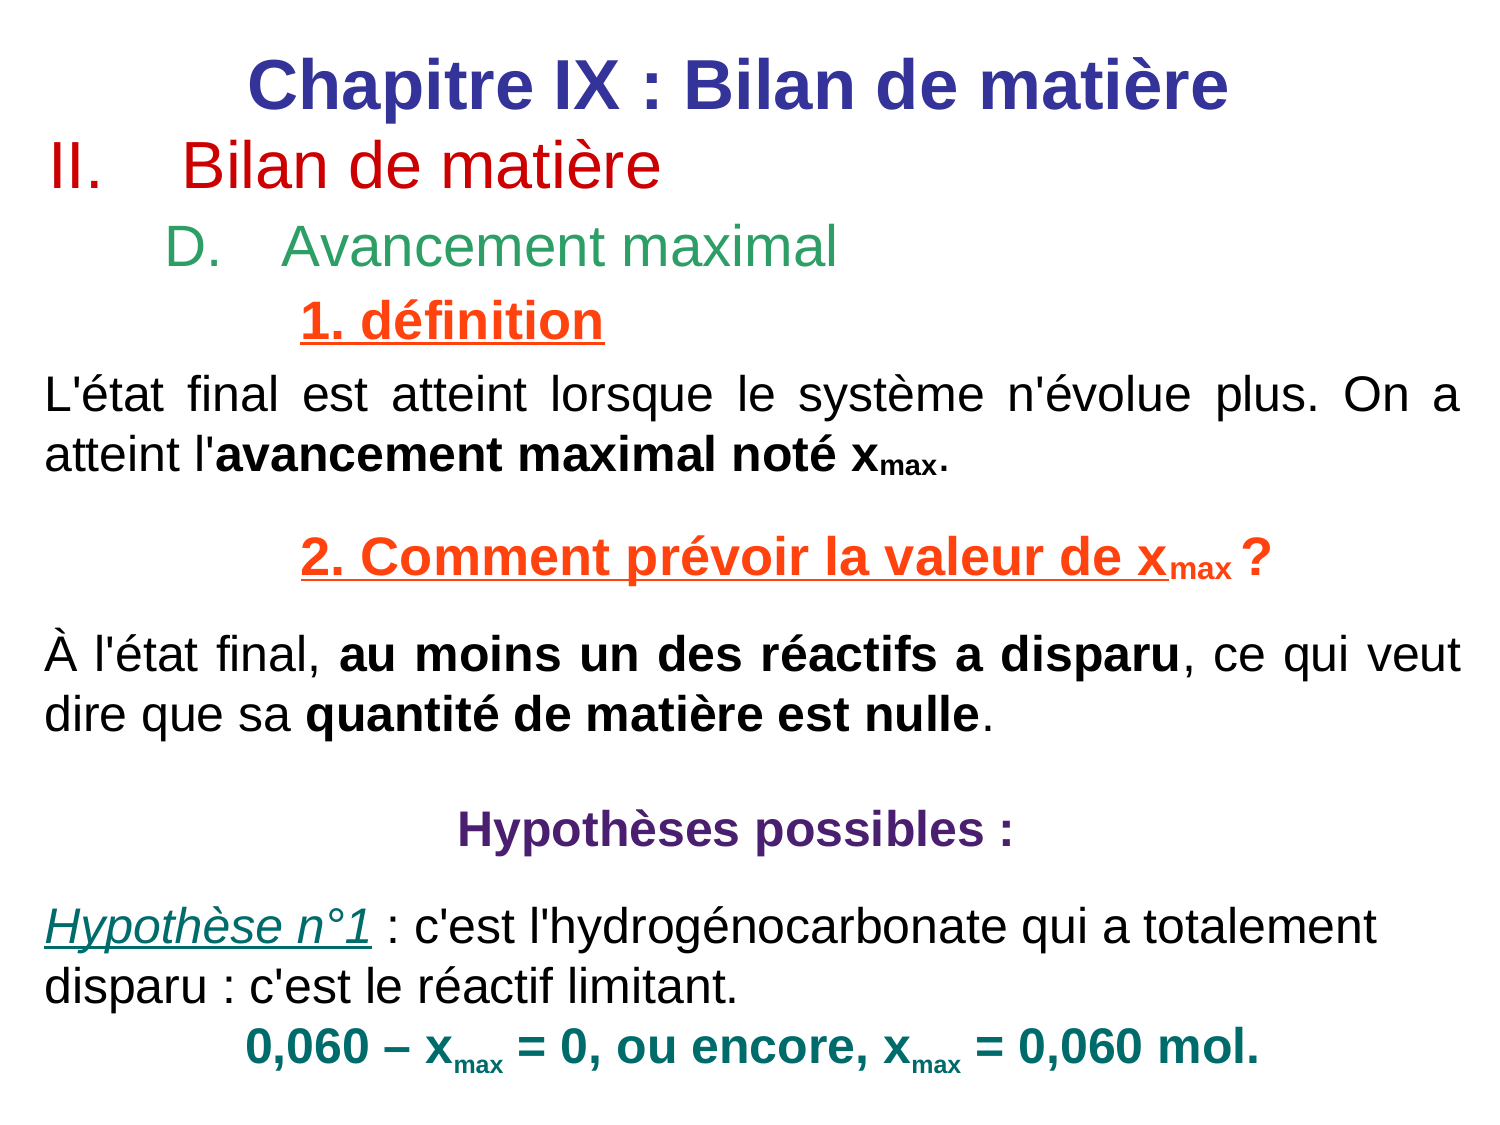

# Chapitre IX : Bilan de matière
II.	Bilan de matière
D.	Avancement maximal
1. définition
L'état final est atteint lorsque le système n'évolue plus. On a atteint l'avancement maximal noté xmax.
2. Comment prévoir la valeur de xmax ?
À l'état final, au moins un des réactifs a disparu, ce qui veut dire que sa quantité de matière est nulle.
Hypothèses possibles :
Hypothèse n°1 : c'est l'hydrogénocarbonate qui a totalement disparu : c'est le réactif limitant.
0,060 – xmax = 0, ou encore, xmax = 0,060 mol.